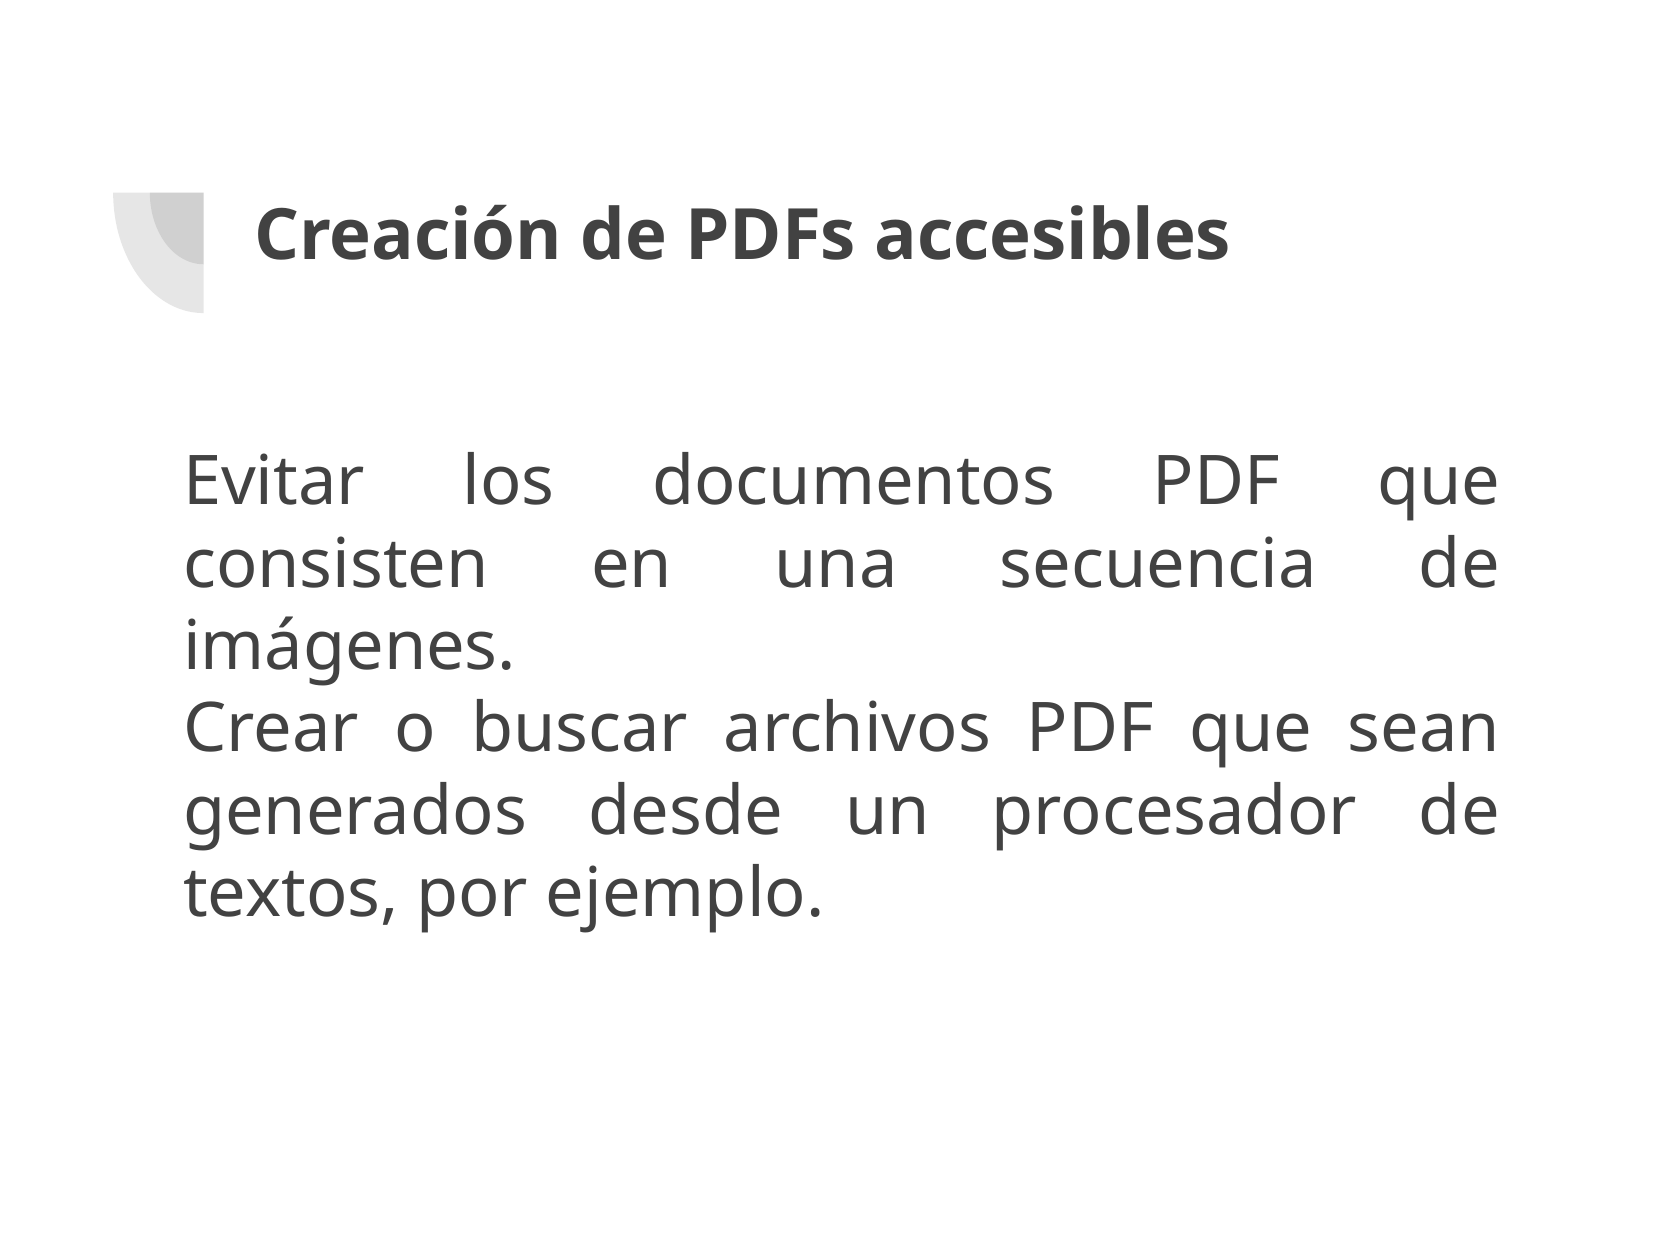

# Creación de PDFs accesibles
Evitar los documentos PDF que consisten en una secuencia de imágenes.
Crear o buscar archivos PDF que sean generados desde un procesador de textos, por ejemplo.